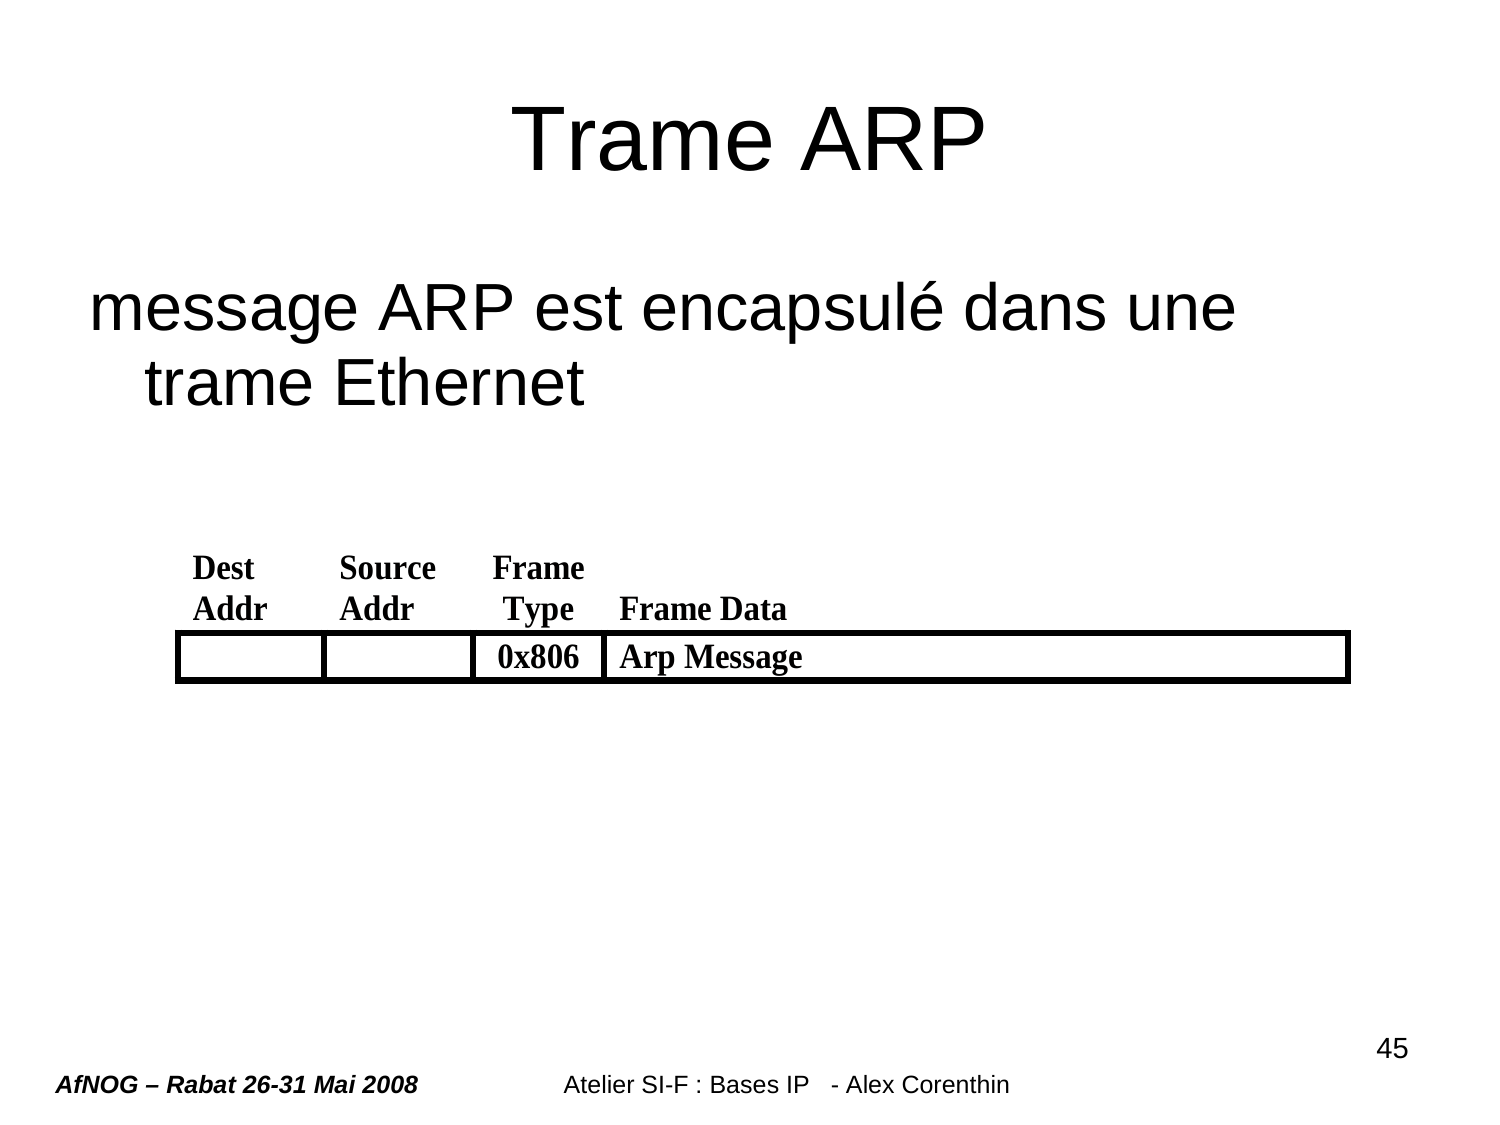

# Trame ARP
message ARP est encapsulé dans une trame Ethernet
45